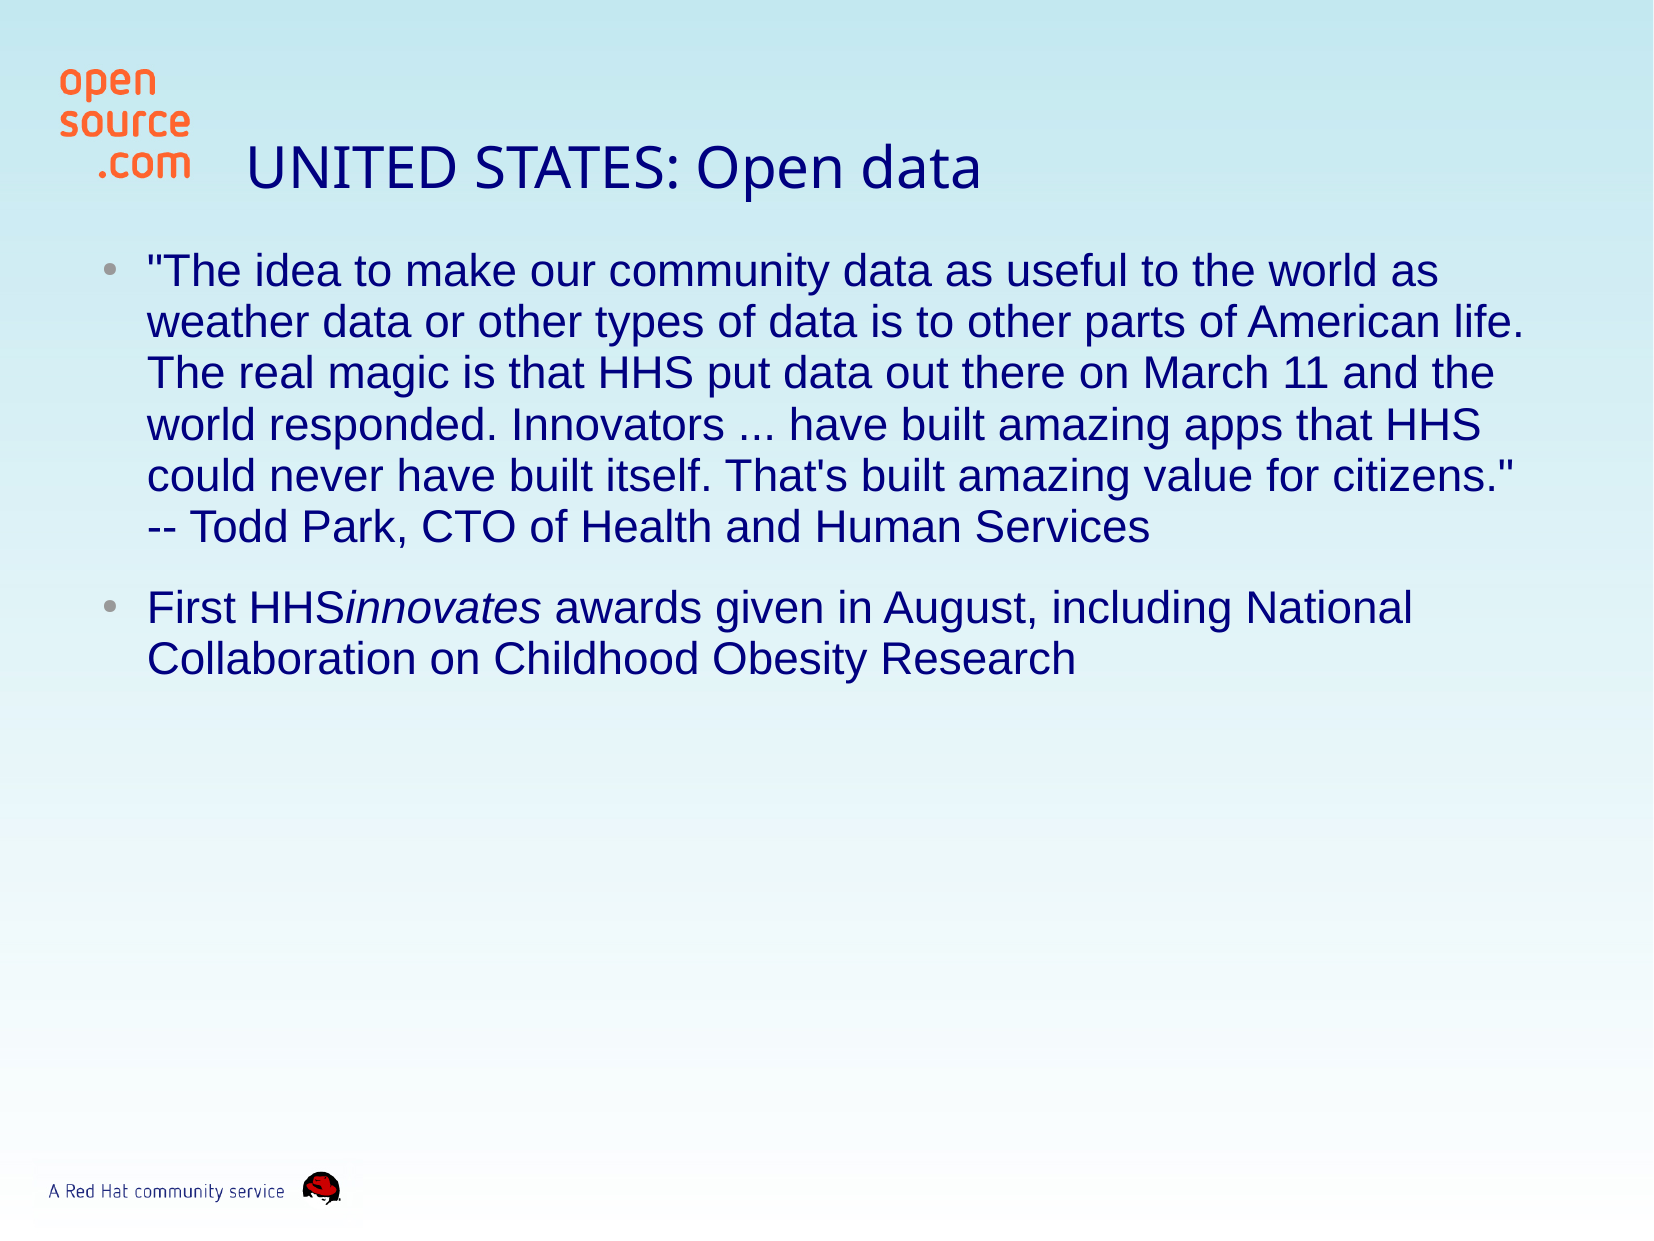

# Introduce Red Hat
UNITED STATES: Open data
"The idea to make our community data as useful to the world as weather data or other types of data is to other parts of American life. The real magic is that HHS put data out there on March 11 and the world responded. Innovators ... have built amazing apps that HHS could never have built itself. That's built amazing value for citizens."
-- Todd Park, CTO of Health and Human Services
First HHSinnovates awards given in August, including National Collaboration on Childhood Obesity Research